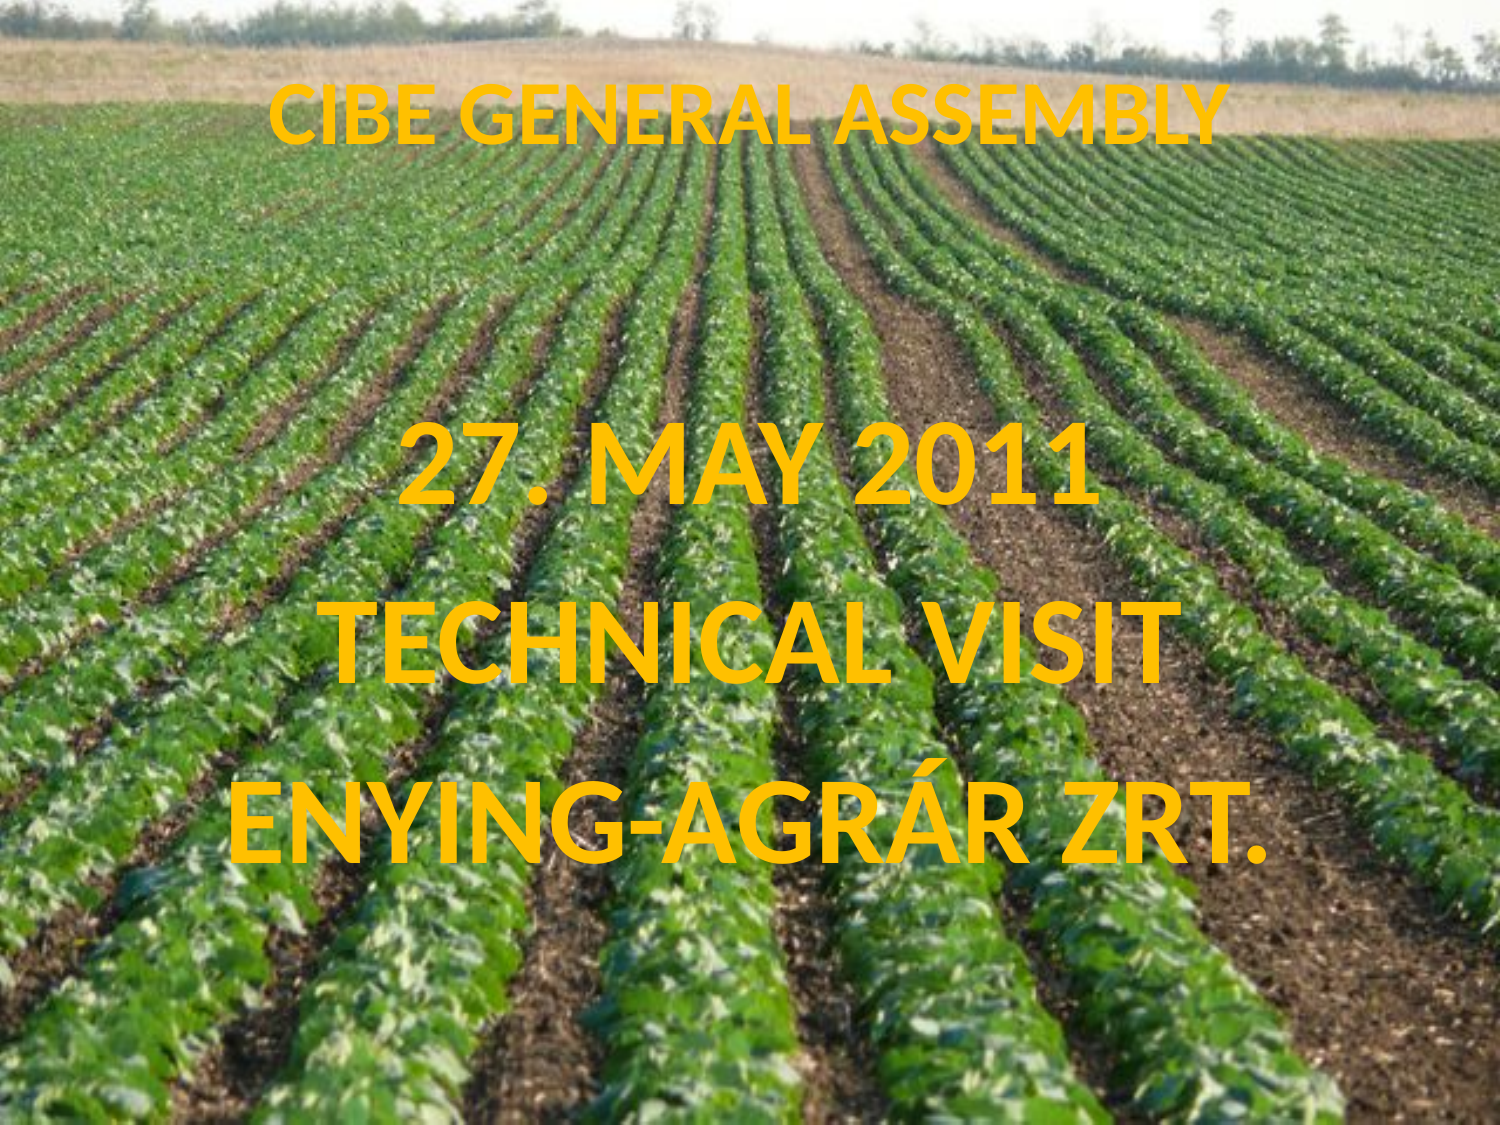

# CIBE GENERAL ASSEMBLY
27. MAY 2011
TECHNICAL VISIT
ENYING-AGRÁR ZRT.